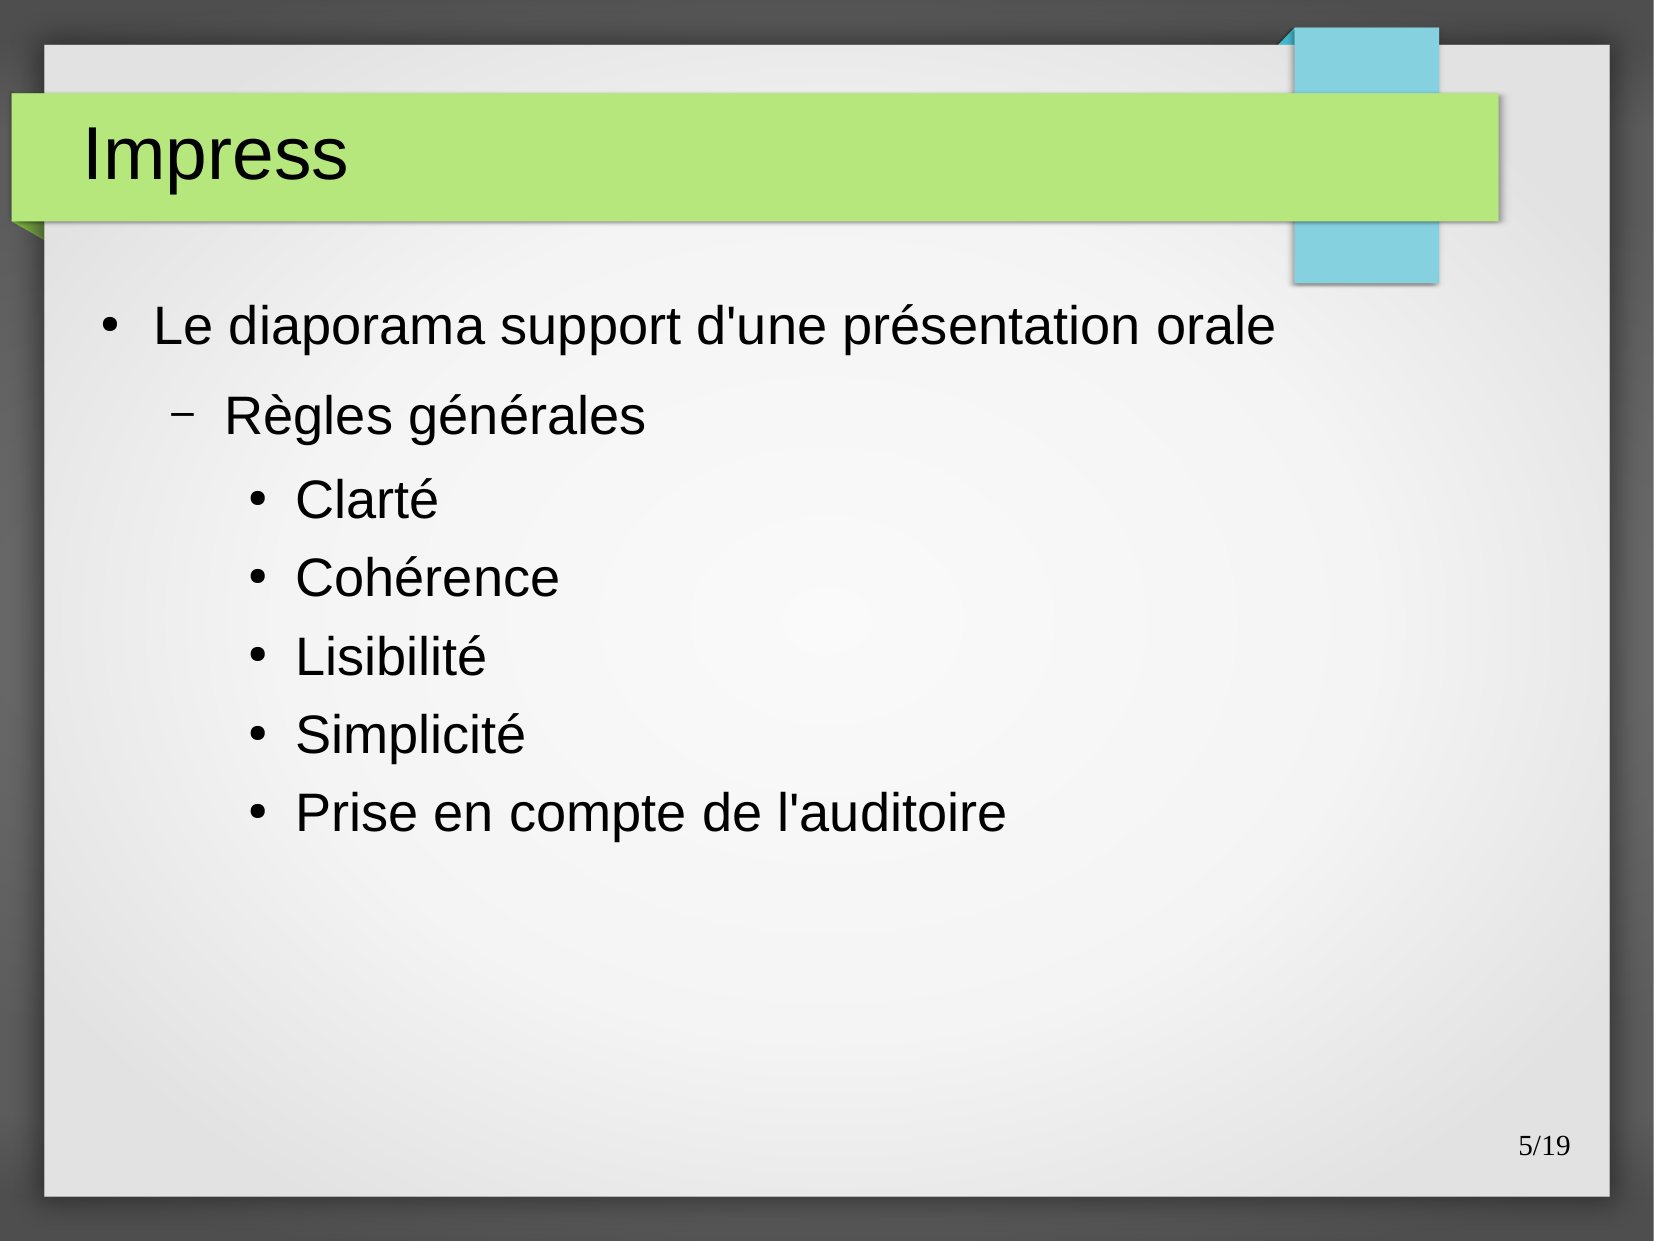

# Impress
Le diaporama support d'une présentation orale
Règles générales
Clarté
Cohérence
Lisibilité
Simplicité
Prise en compte de l'auditoire
5